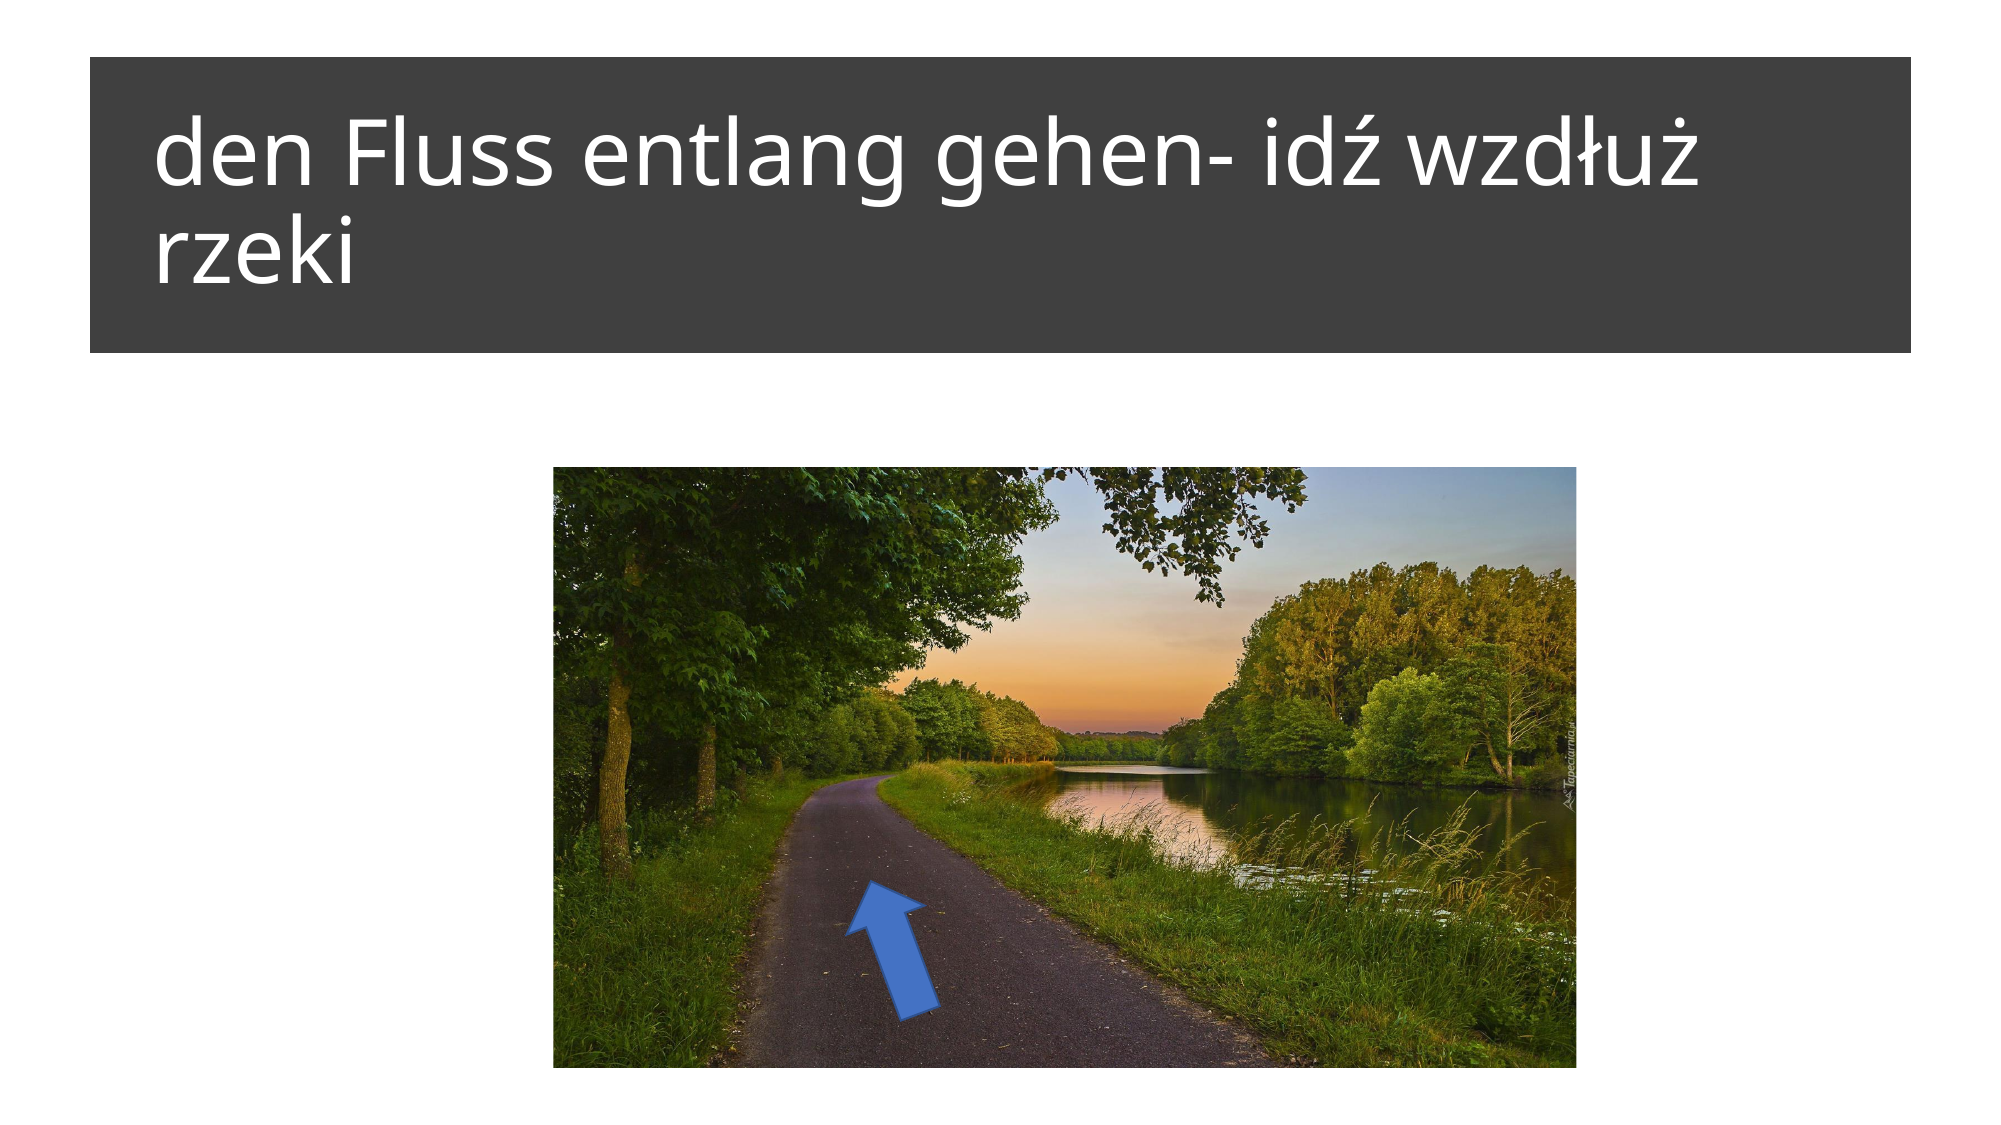

# den Fluss entlang gehen- idź wzdłuż rzeki